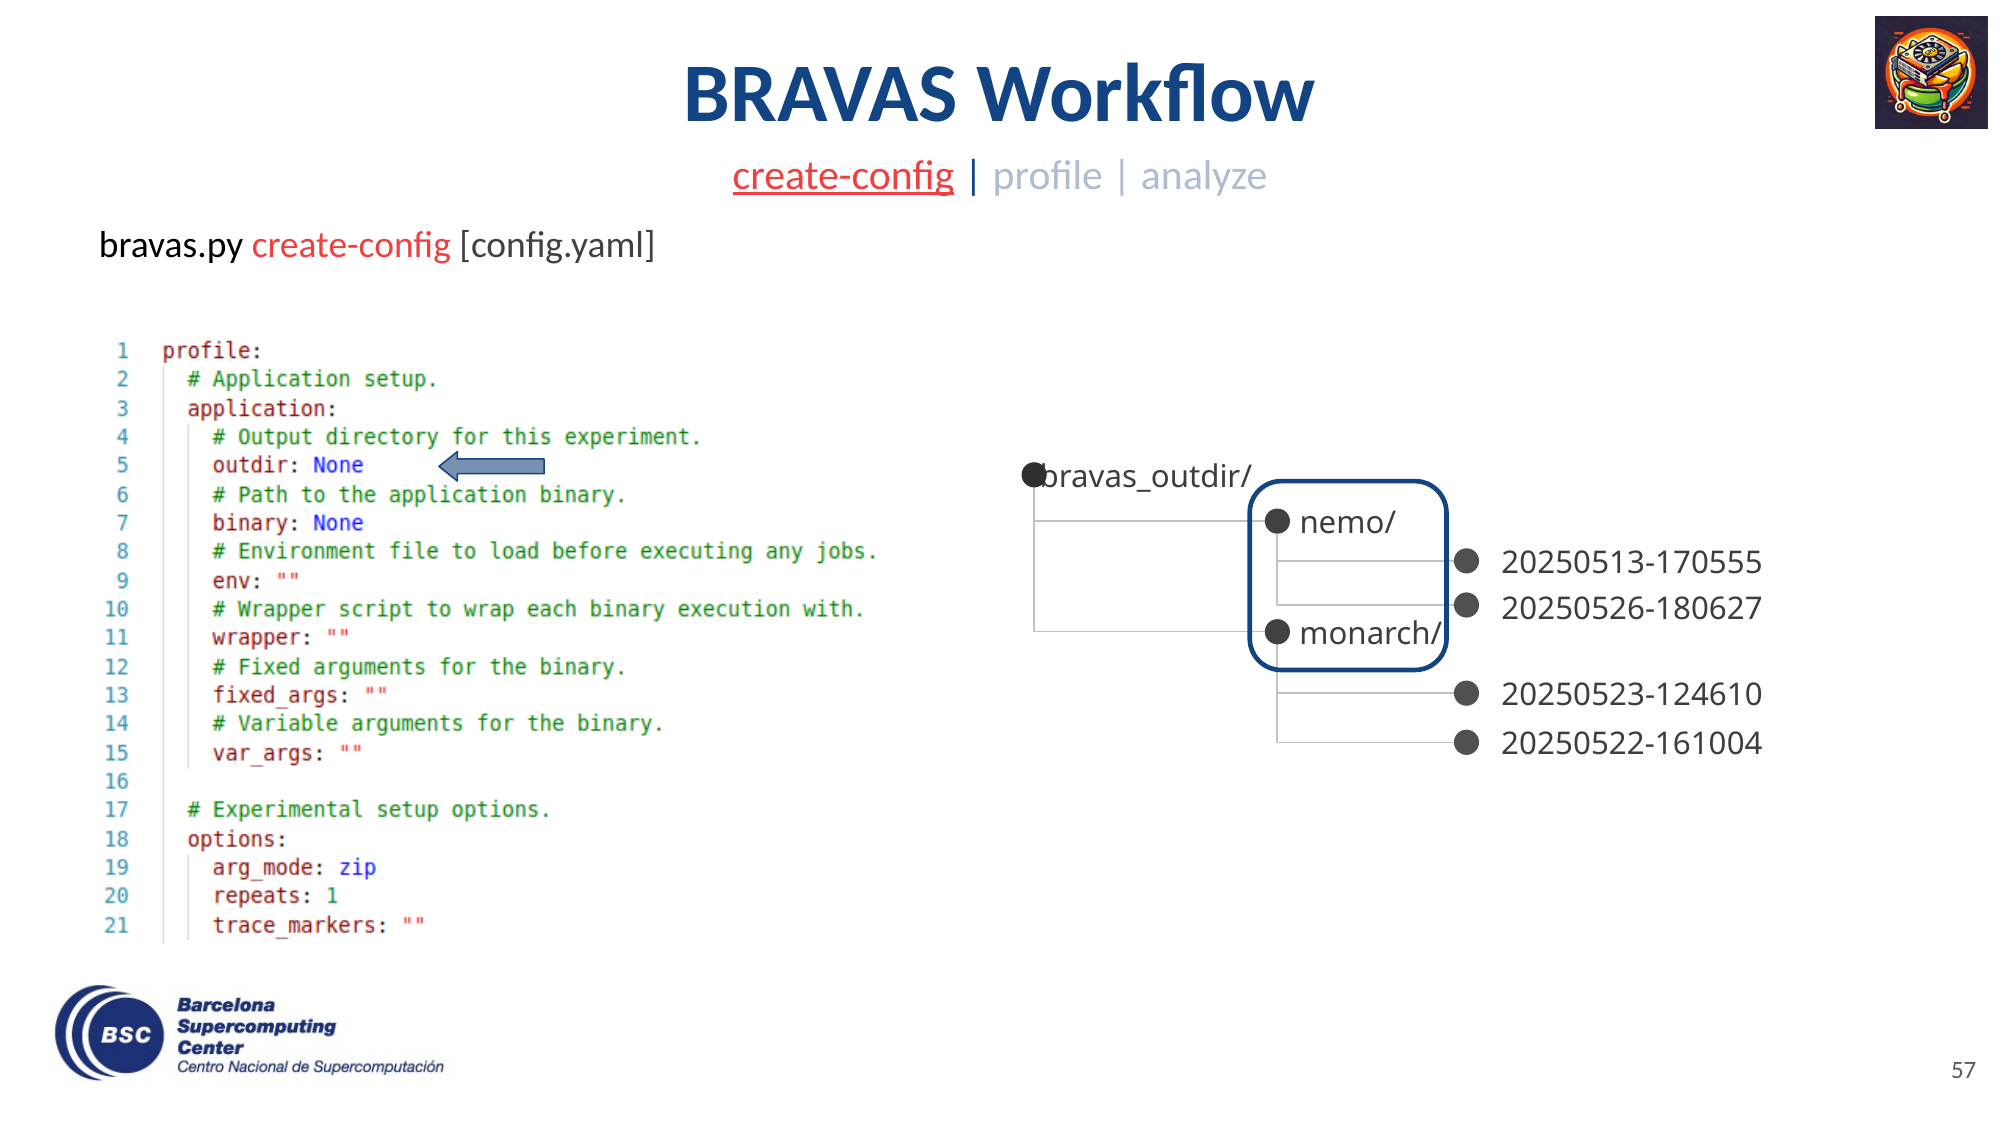

# BRAVAS Workflow
create-config | profile | analyze
bravas.py create-config [config.yaml]
bravas_outdir/
nemo/
20250513-170555
20250526-180627
monarch/
20250523-124610
20250522-161004